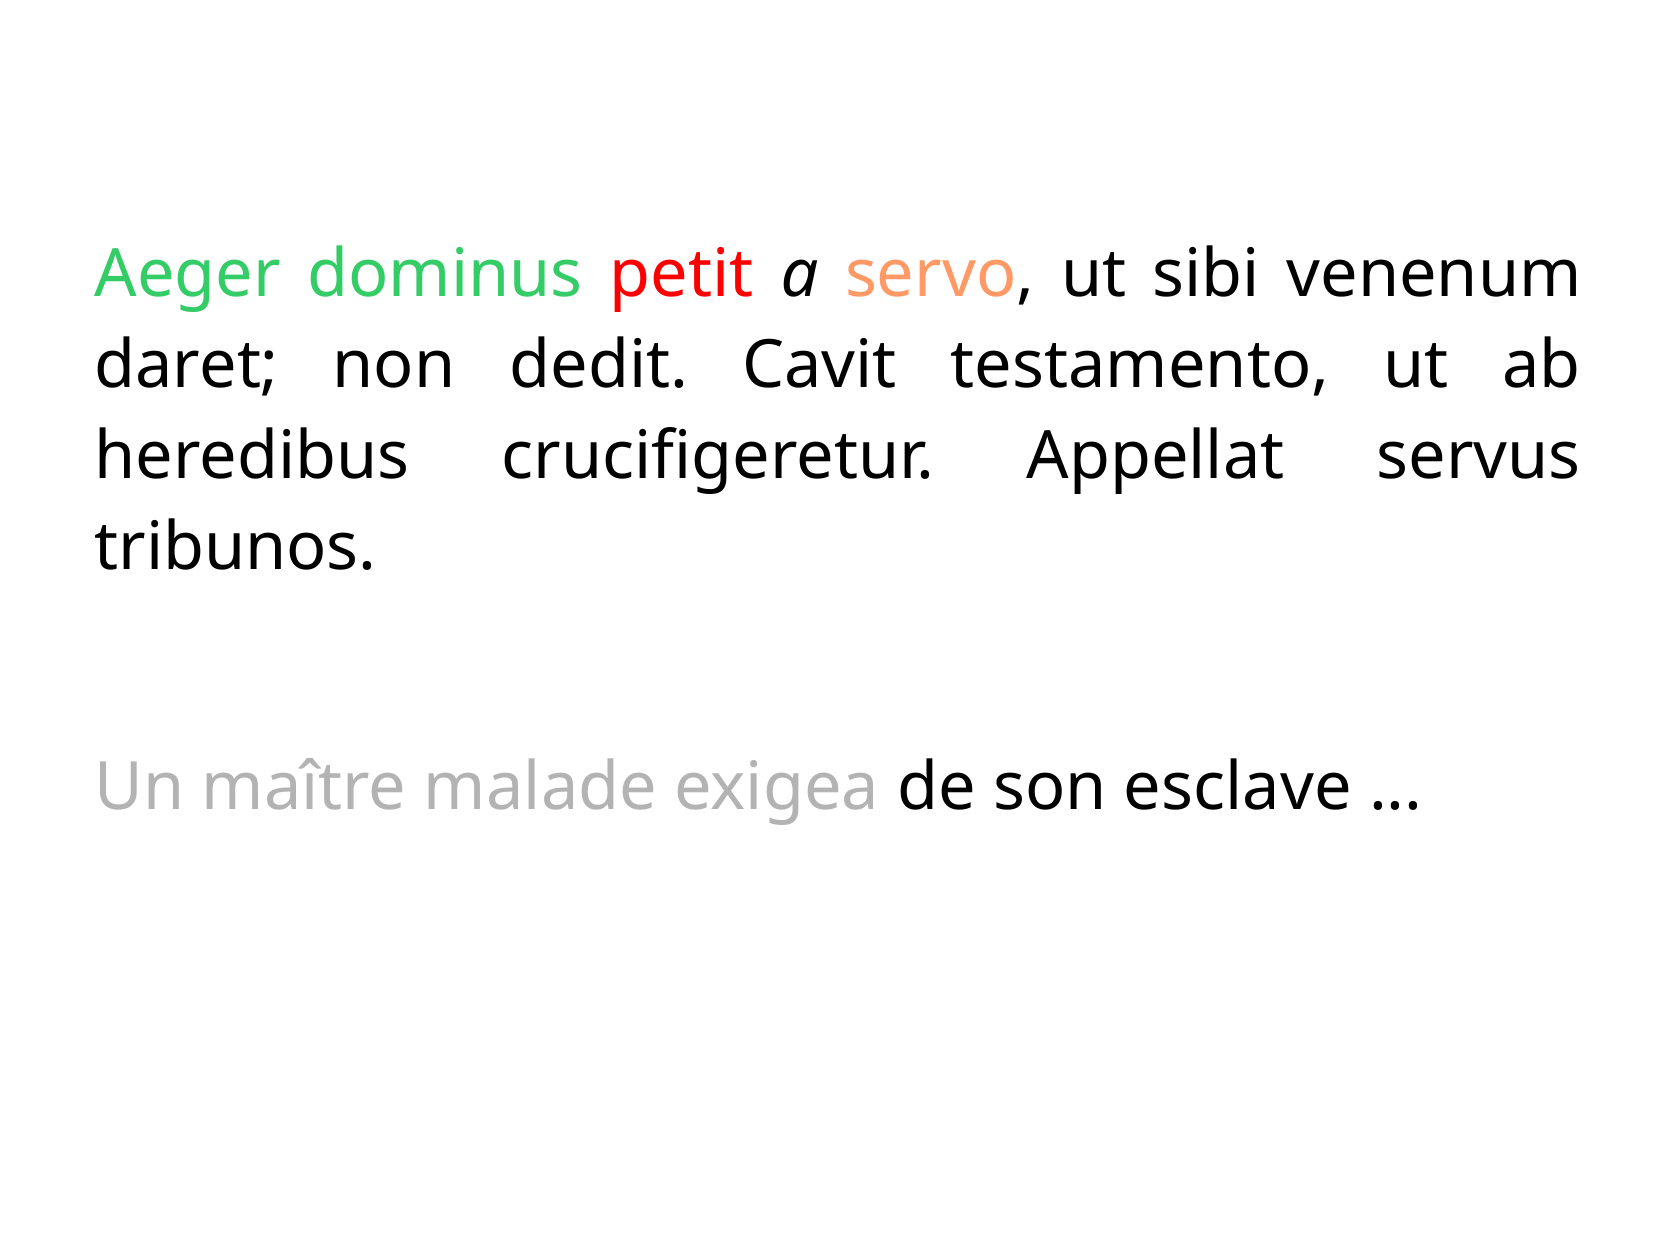

# Aeger dominus petit a servo, ut sibi venenum daret; non dedit. Cavit testamento, ut ab heredibus crucifigeretur. Appellat servus tribunos.
Un maître malade exigea de son esclave ...